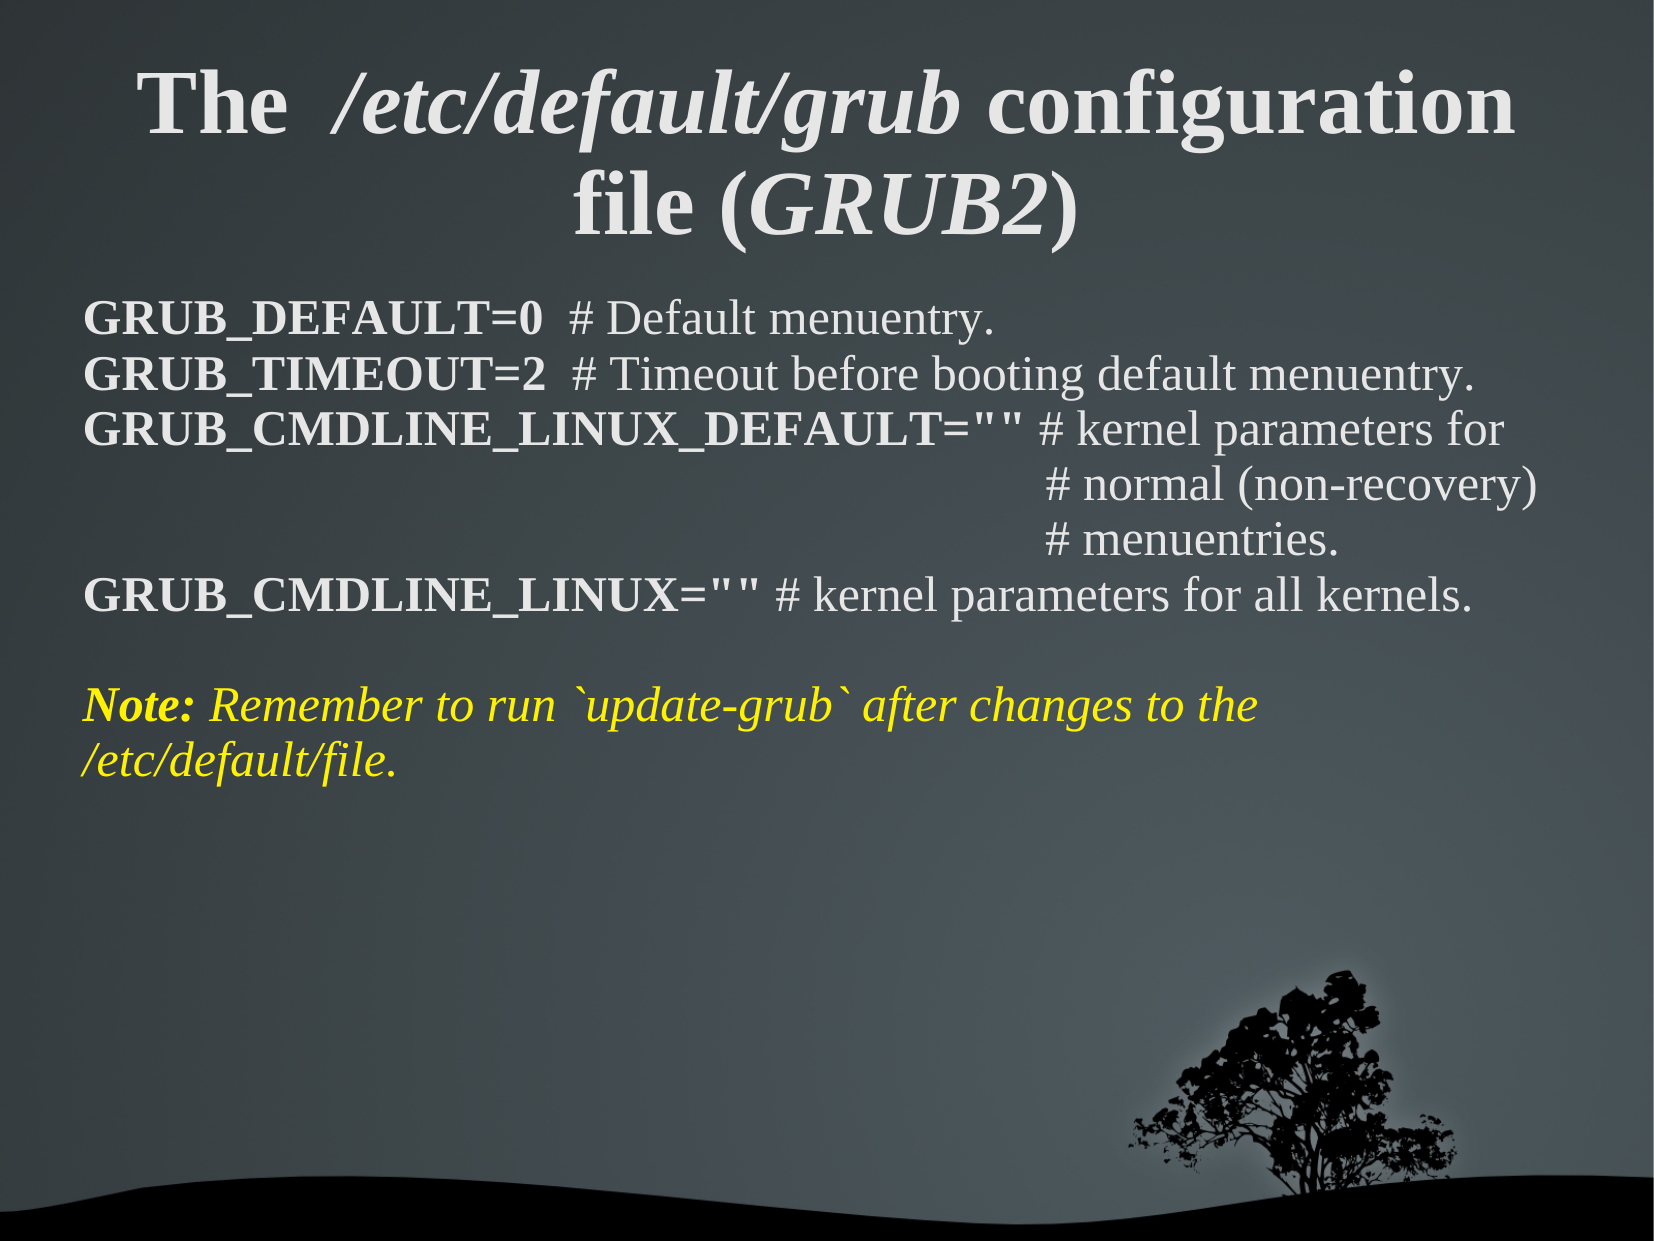

# The /etc/default/grub configuration file (GRUB2)
GRUB_DEFAULT=0 # Default menuentry.
GRUB_TIMEOUT=2 # Timeout before booting default menuentry.
GRUB_CMDLINE_LINUX_DEFAULT="" # kernel parameters for # normal (non-recovery)
 # menuentries.
GRUB_CMDLINE_LINUX="" # kernel parameters for all kernels.
Note: Remember to run `update-grub` after changes to the /etc/default/file.